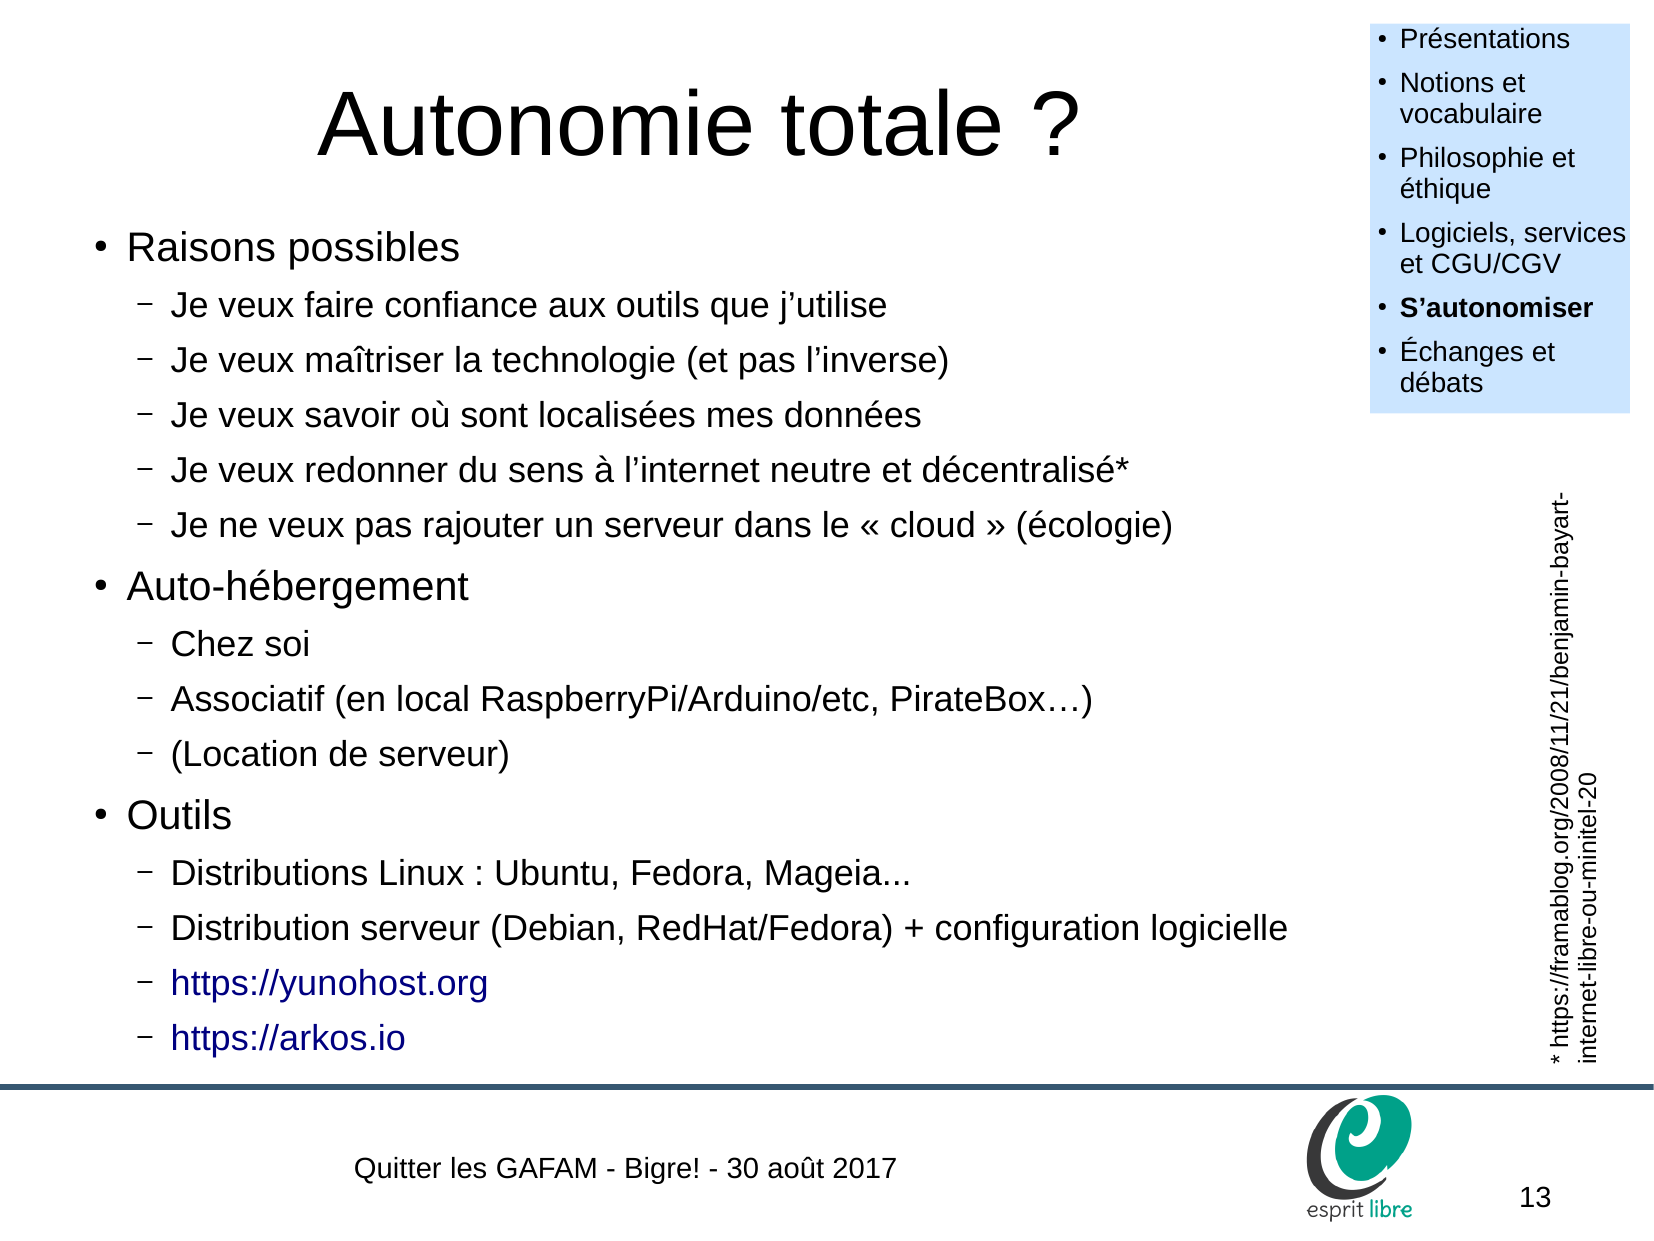

# Autonomie totale ?
Présentations
Notions et vocabulaire
Philosophie et éthique
Logiciels, services et CGU/CGV
S’autonomiser
Échanges et débats
Raisons possibles
Je veux faire confiance aux outils que j’utilise
Je veux maîtriser la technologie (et pas l’inverse)
Je veux savoir où sont localisées mes données
Je veux redonner du sens à l’internet neutre et décentralisé*
Je ne veux pas rajouter un serveur dans le « cloud » (écologie)
Auto-hébergement
Chez soi
Associatif (en local RaspberryPi/Arduino/etc, PirateBox…)
(Location de serveur)
Outils
Distributions Linux : Ubuntu, Fedora, Mageia...
Distribution serveur (Debian, RedHat/Fedora) + configuration logicielle
https://yunohost.org
https://arkos.io
* https://framablog.org/2008/11/21/benjamin-bayart-internet-libre-ou-minitel-20
Quitter les GAFAM - Bigre! - 30 août 2017